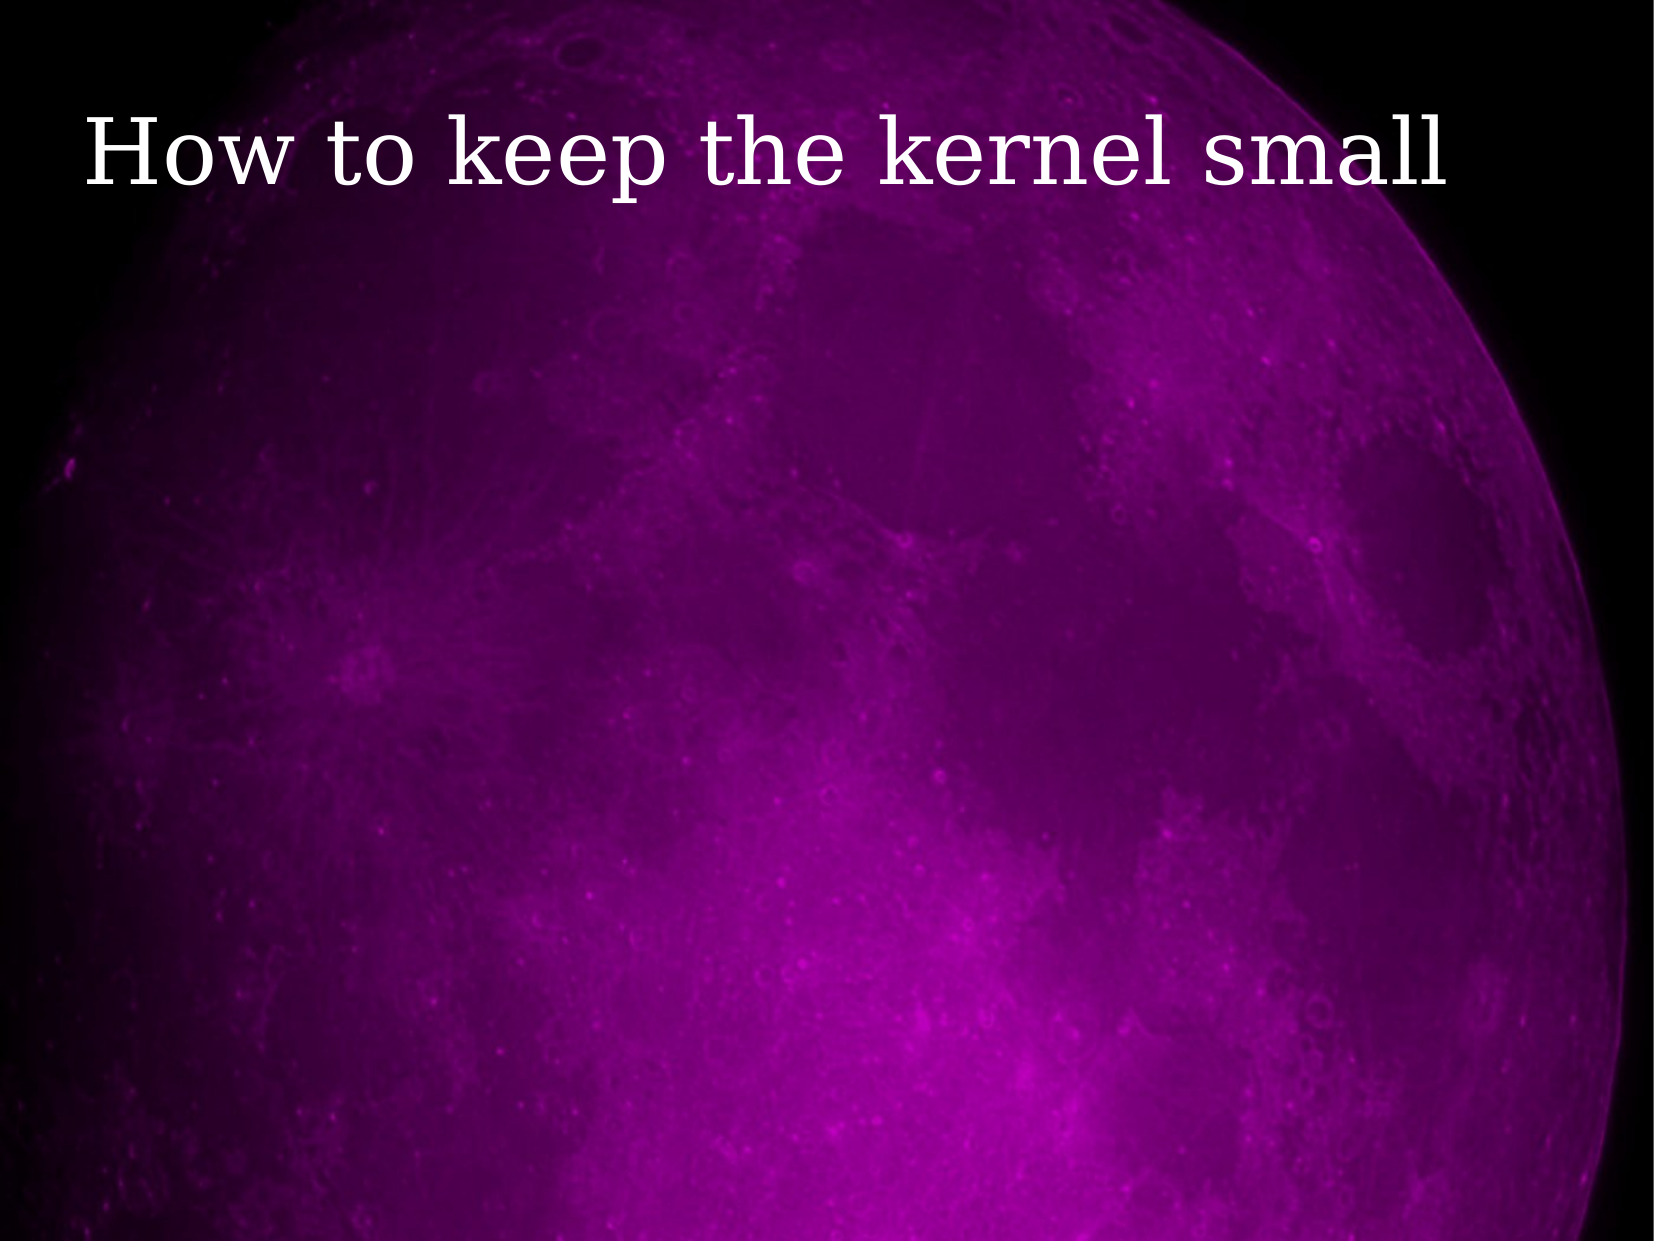

# How to keep the kernel small